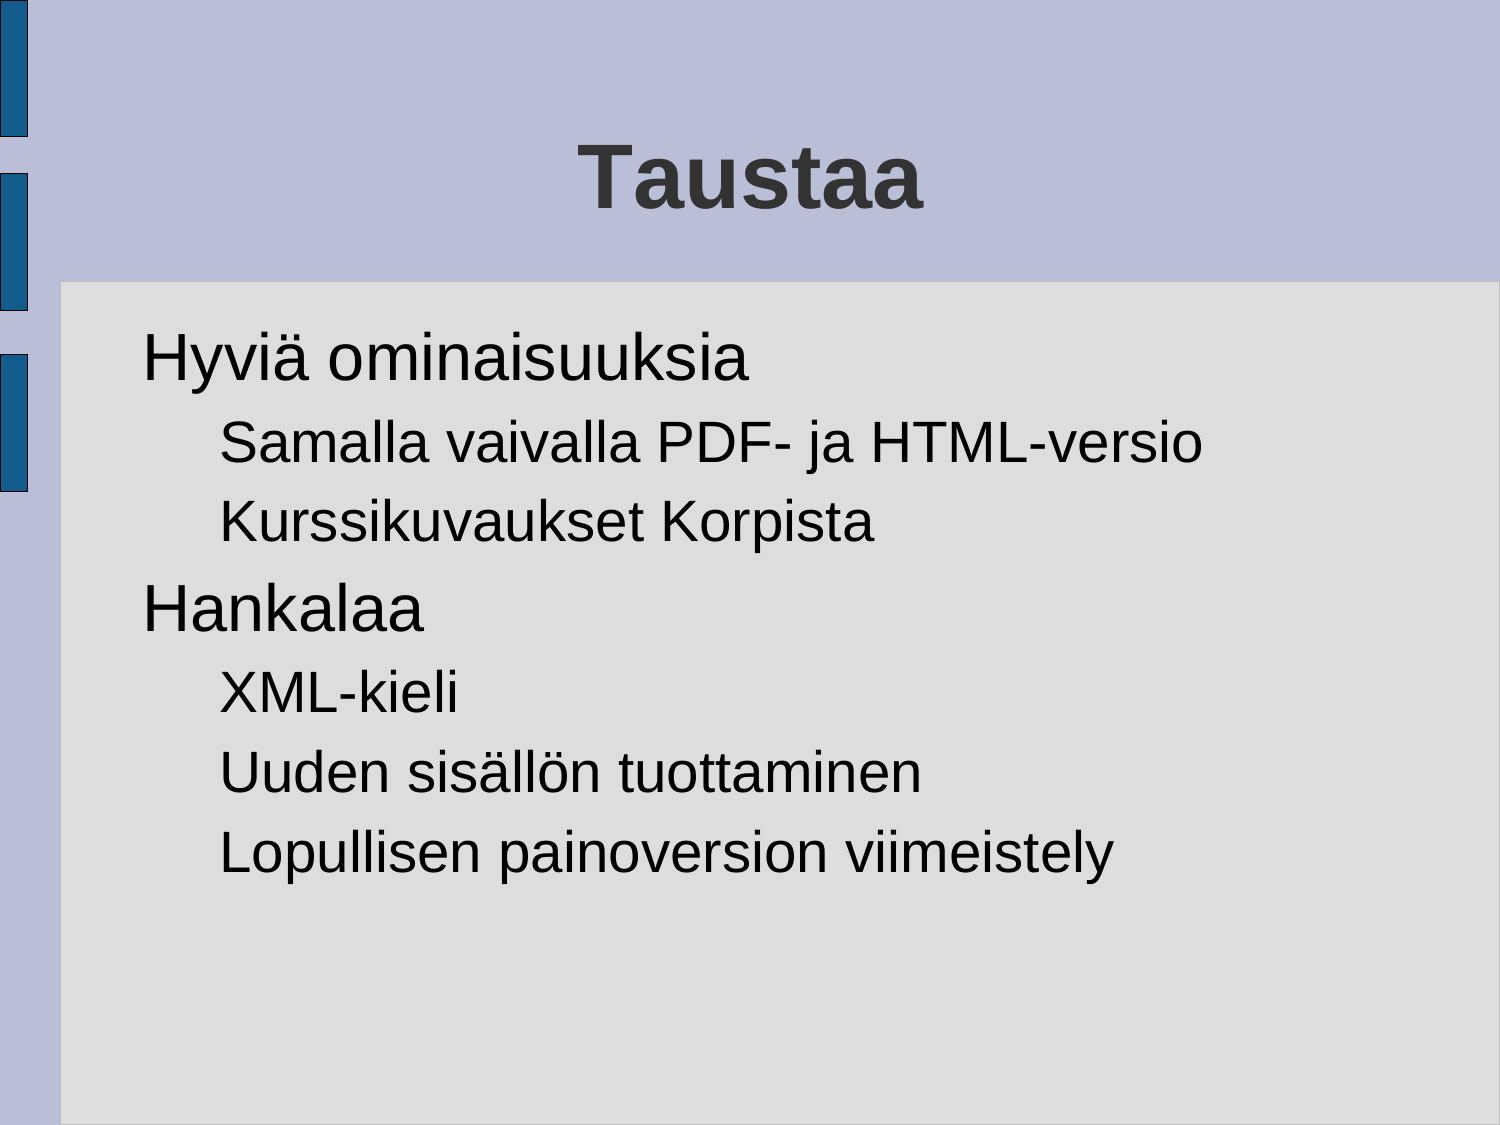

# Taustaa
Hyviä ominaisuuksia
Samalla vaivalla PDF- ja HTML-versio
Kurssikuvaukset Korpista
Hankalaa
XML-kieli
Uuden sisällön tuottaminen
Lopullisen painoversion viimeistely